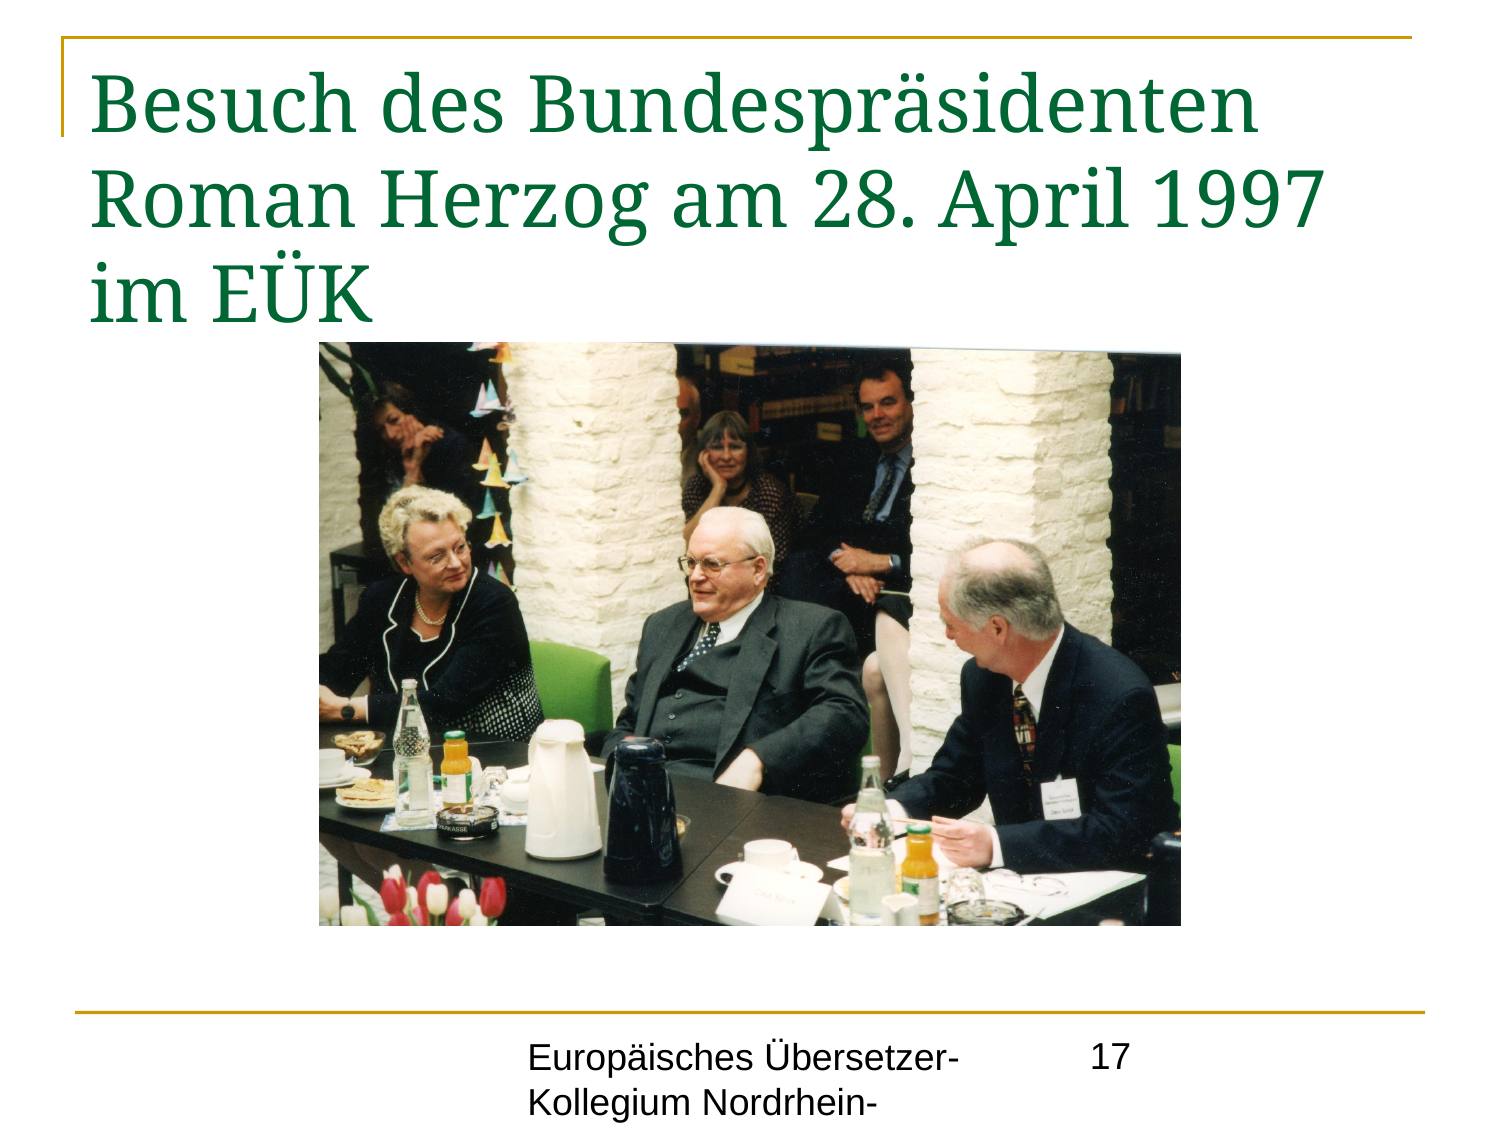

# Besuch des Bundespräsidenten Roman Herzog am 28. April 1997 im EÜK
Europäisches Übersetzer-Kollegium Nordrhein-Westfalen in Straelen